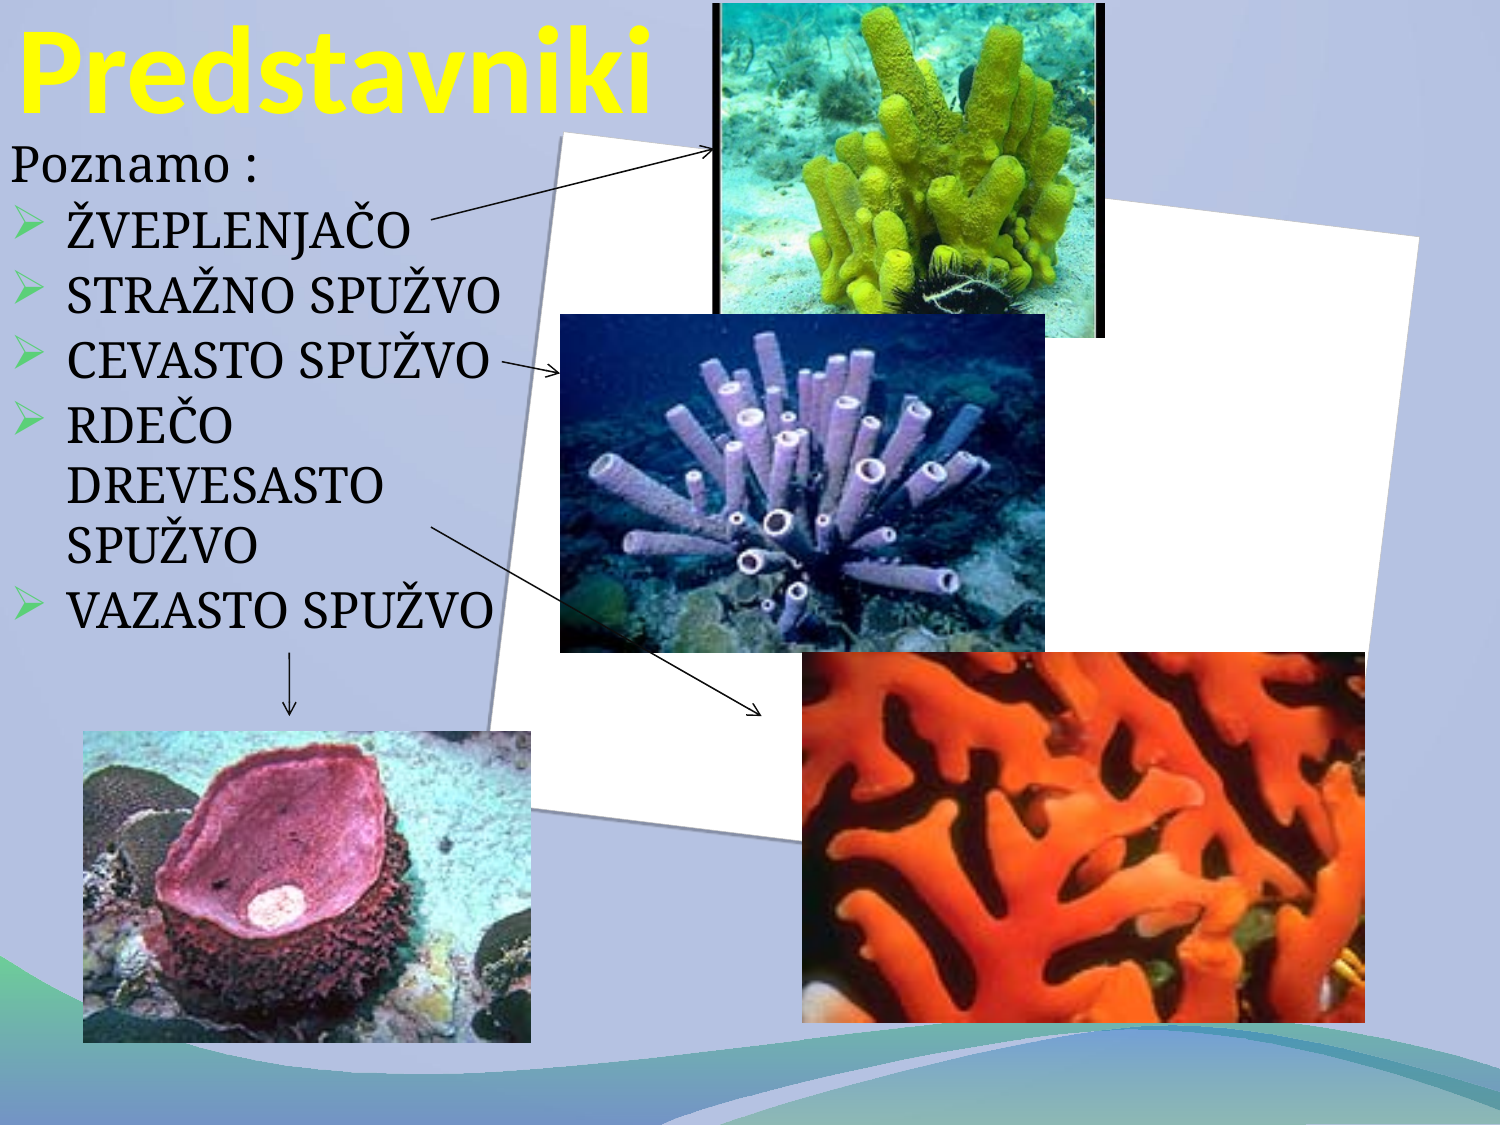

# Predstavniki
Poznamo :
ŽVEPLENJAČO
STRAŽNO SPUŽVO
CEVASTO SPUŽVO
RDEČO DREVESASTO SPUŽVO
VAZASTO SPUŽVO